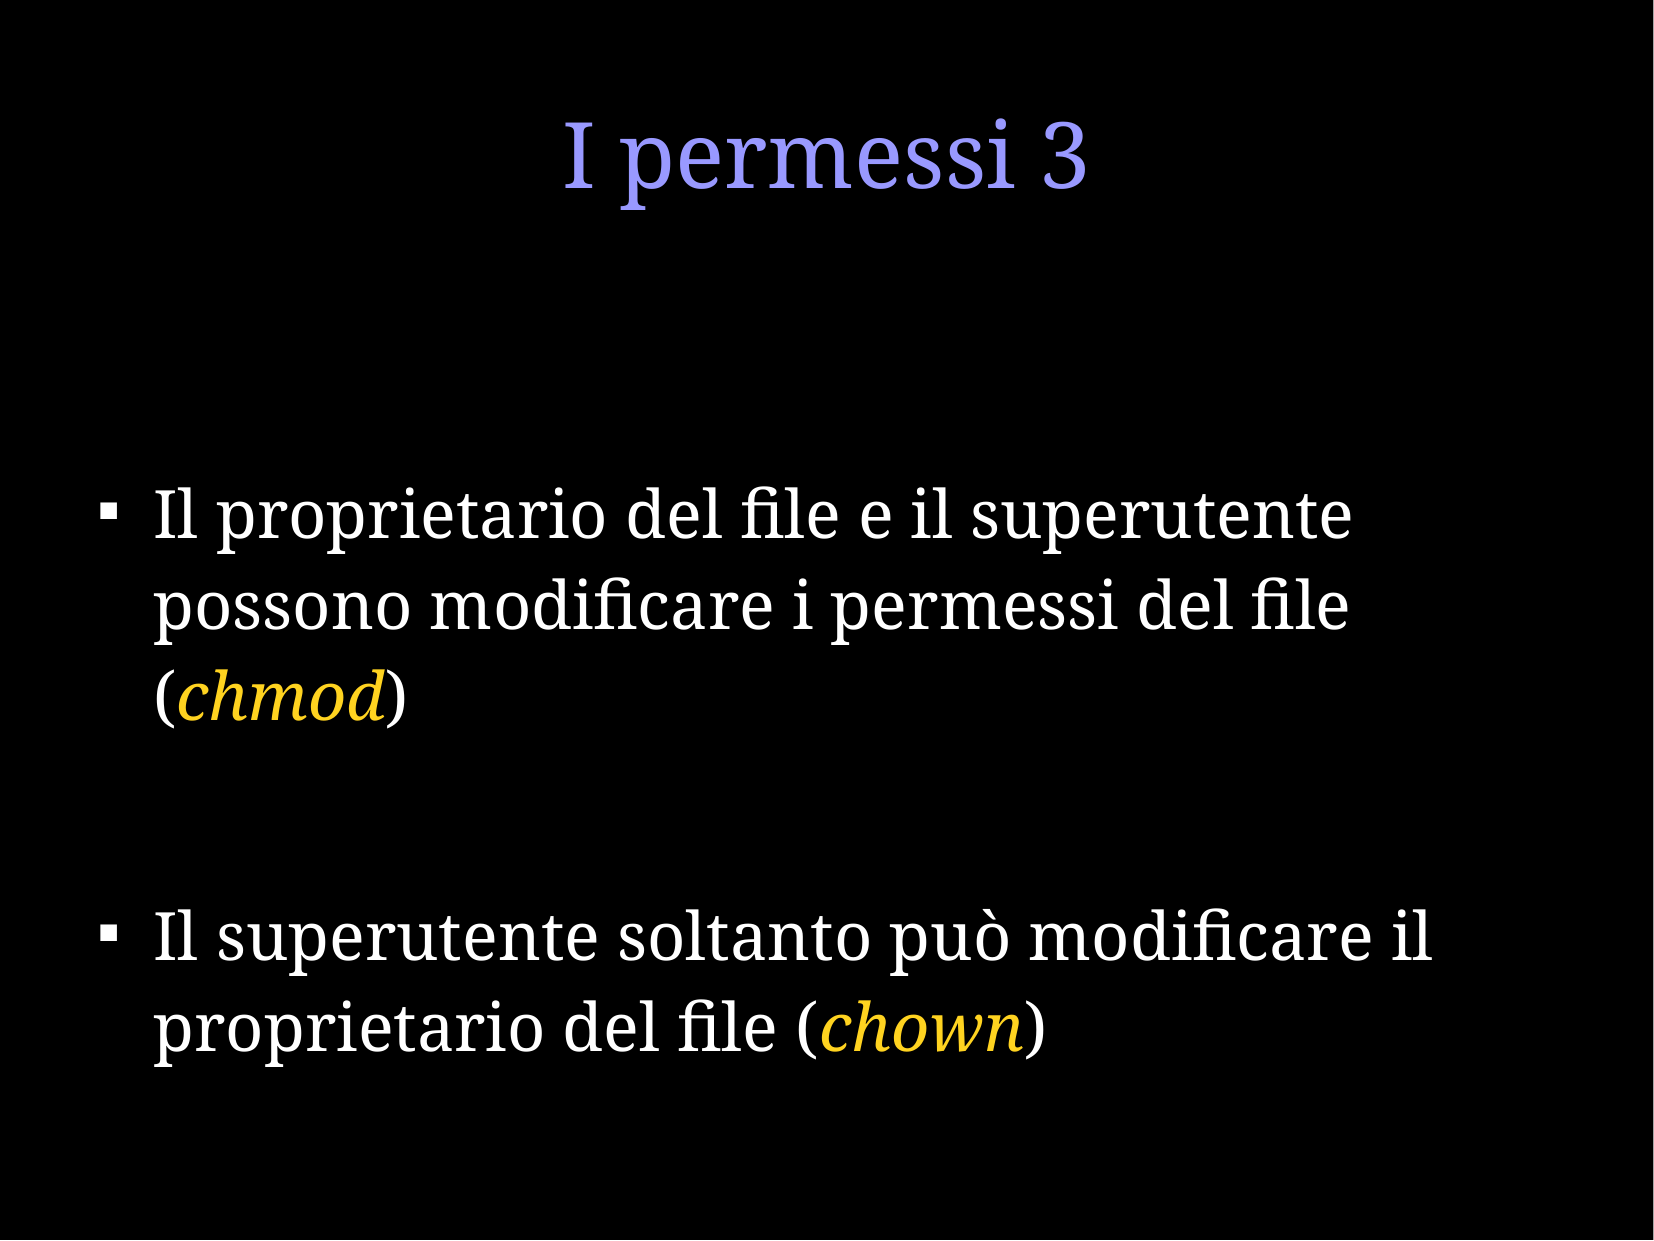

# I permessi 3
Il proprietario del file e il superutente possono modificare i permessi del file (chmod)
Il superutente soltanto può modificare il proprietario del file (chown)